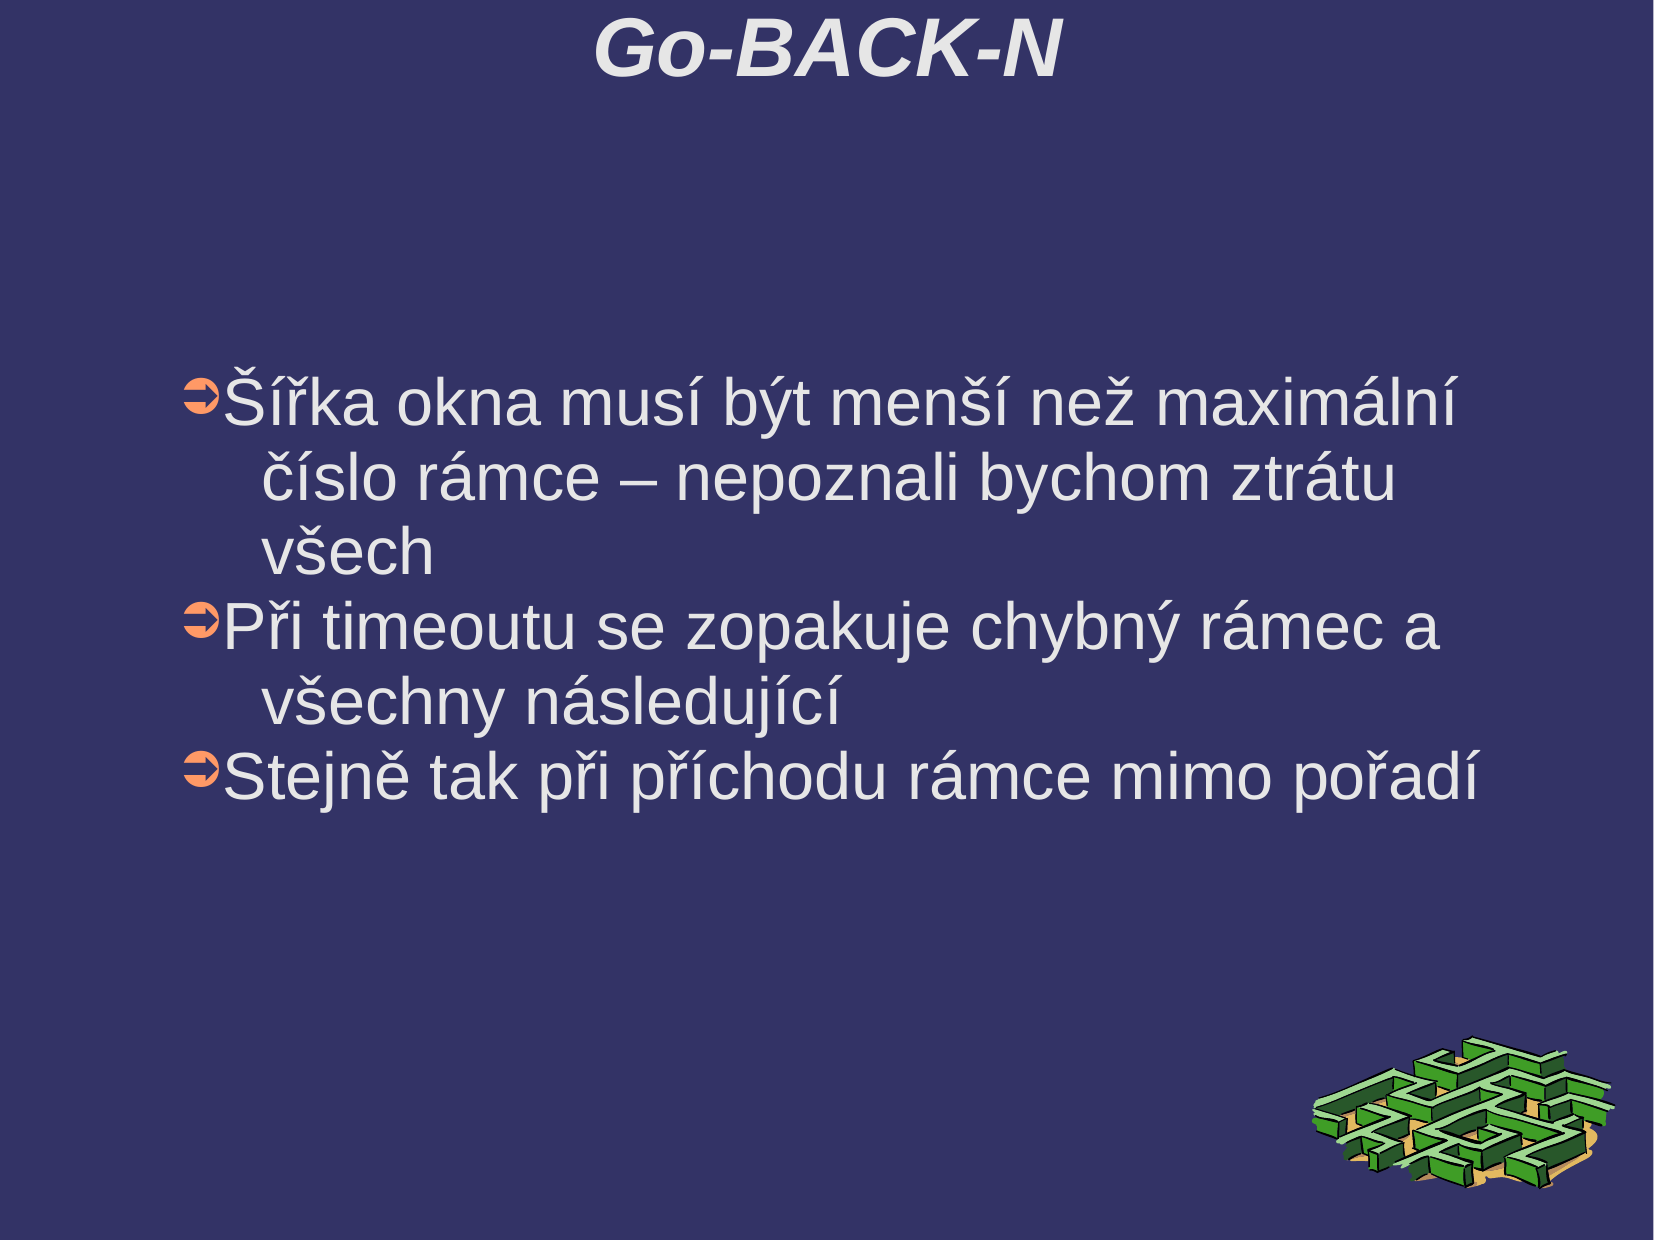

# Go-BACK-N
Šířka okna musí být menší než maximální číslo rámce – nepoznali bychom ztrátu všech
Při timeoutu se zopakuje chybný rámec a všechny následující
Stejně tak při příchodu rámce mimo pořadí